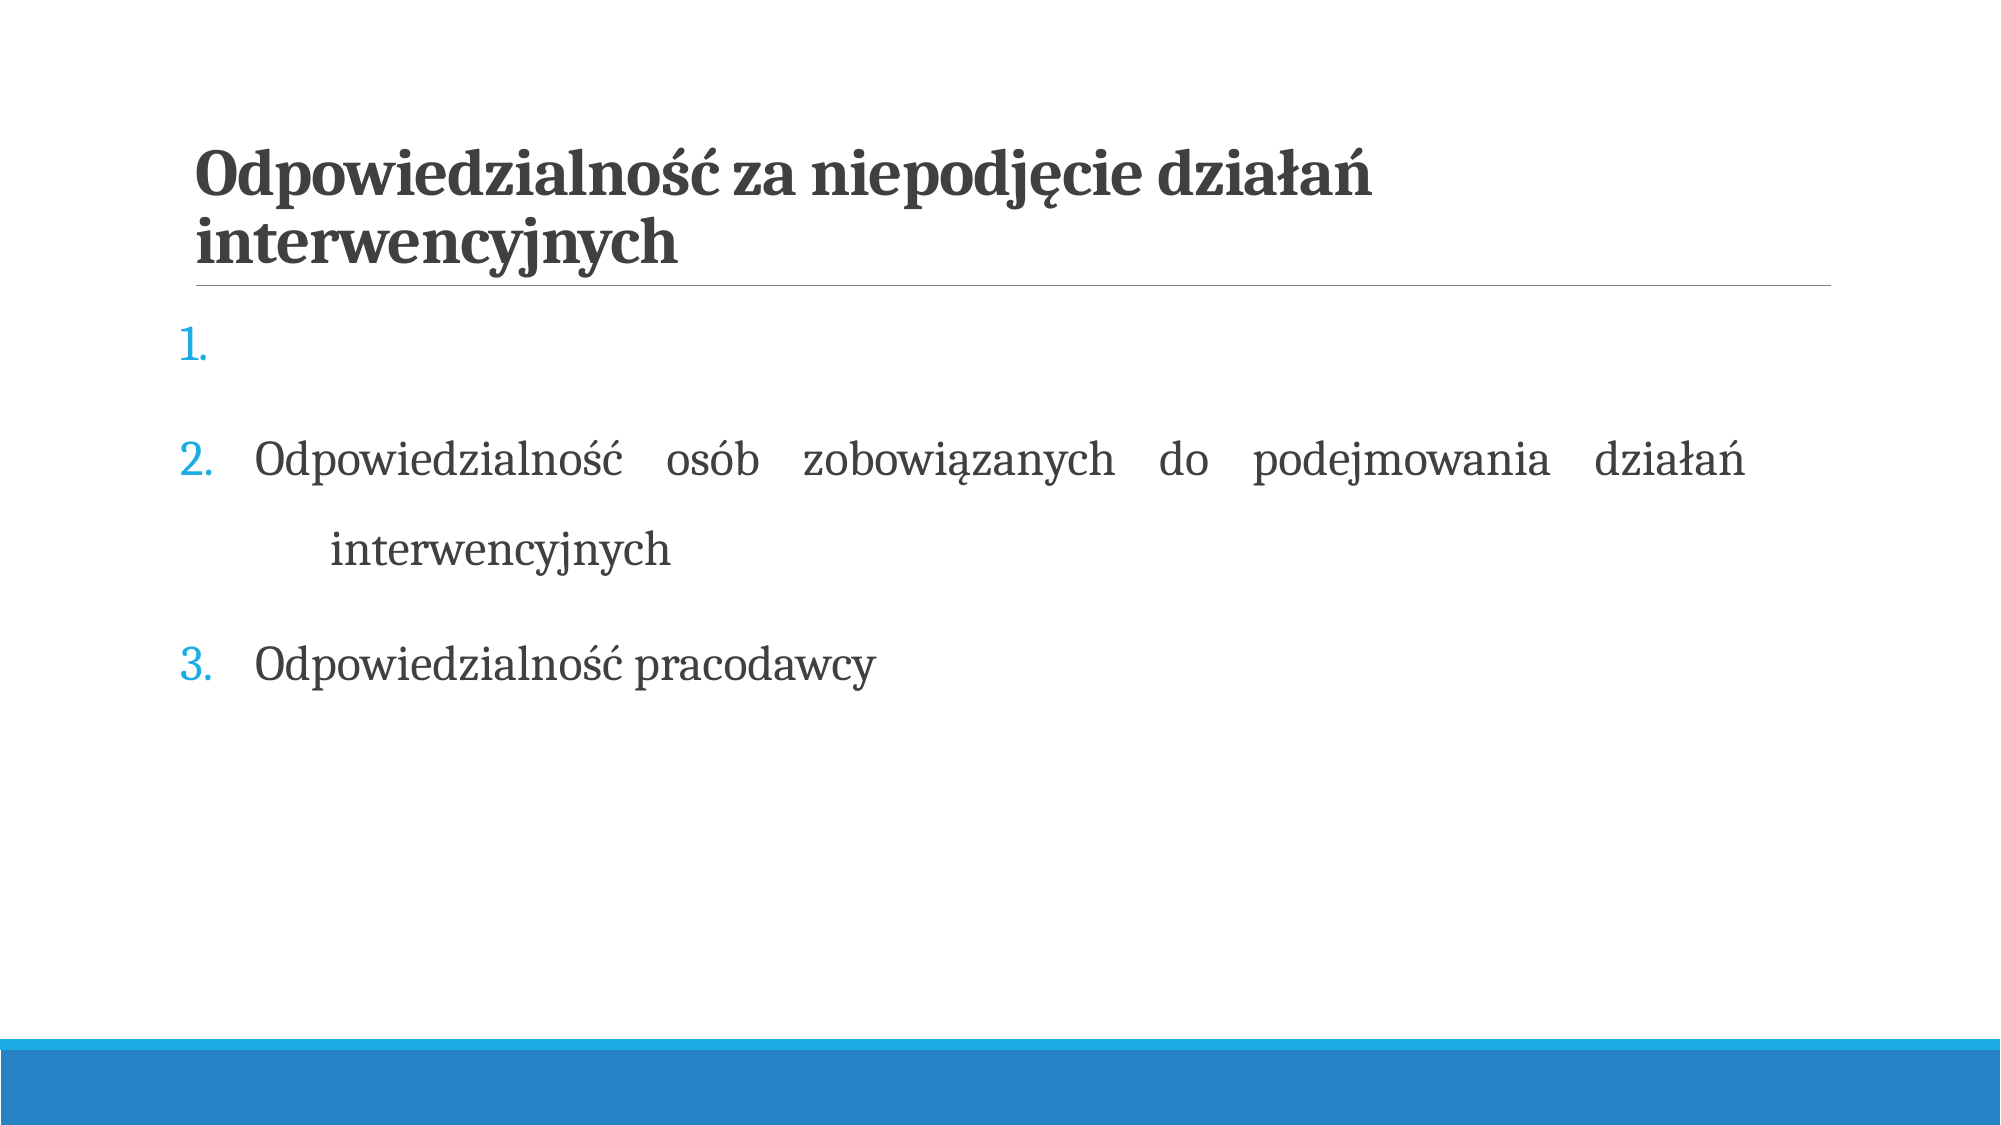

# Odpowiedzialność za niepodjęcie działań interwencyjnych
Odpowiedzialność osób zobowiązanych do podejmowania działań interwencyjnych
Odpowiedzialność pracodawcy